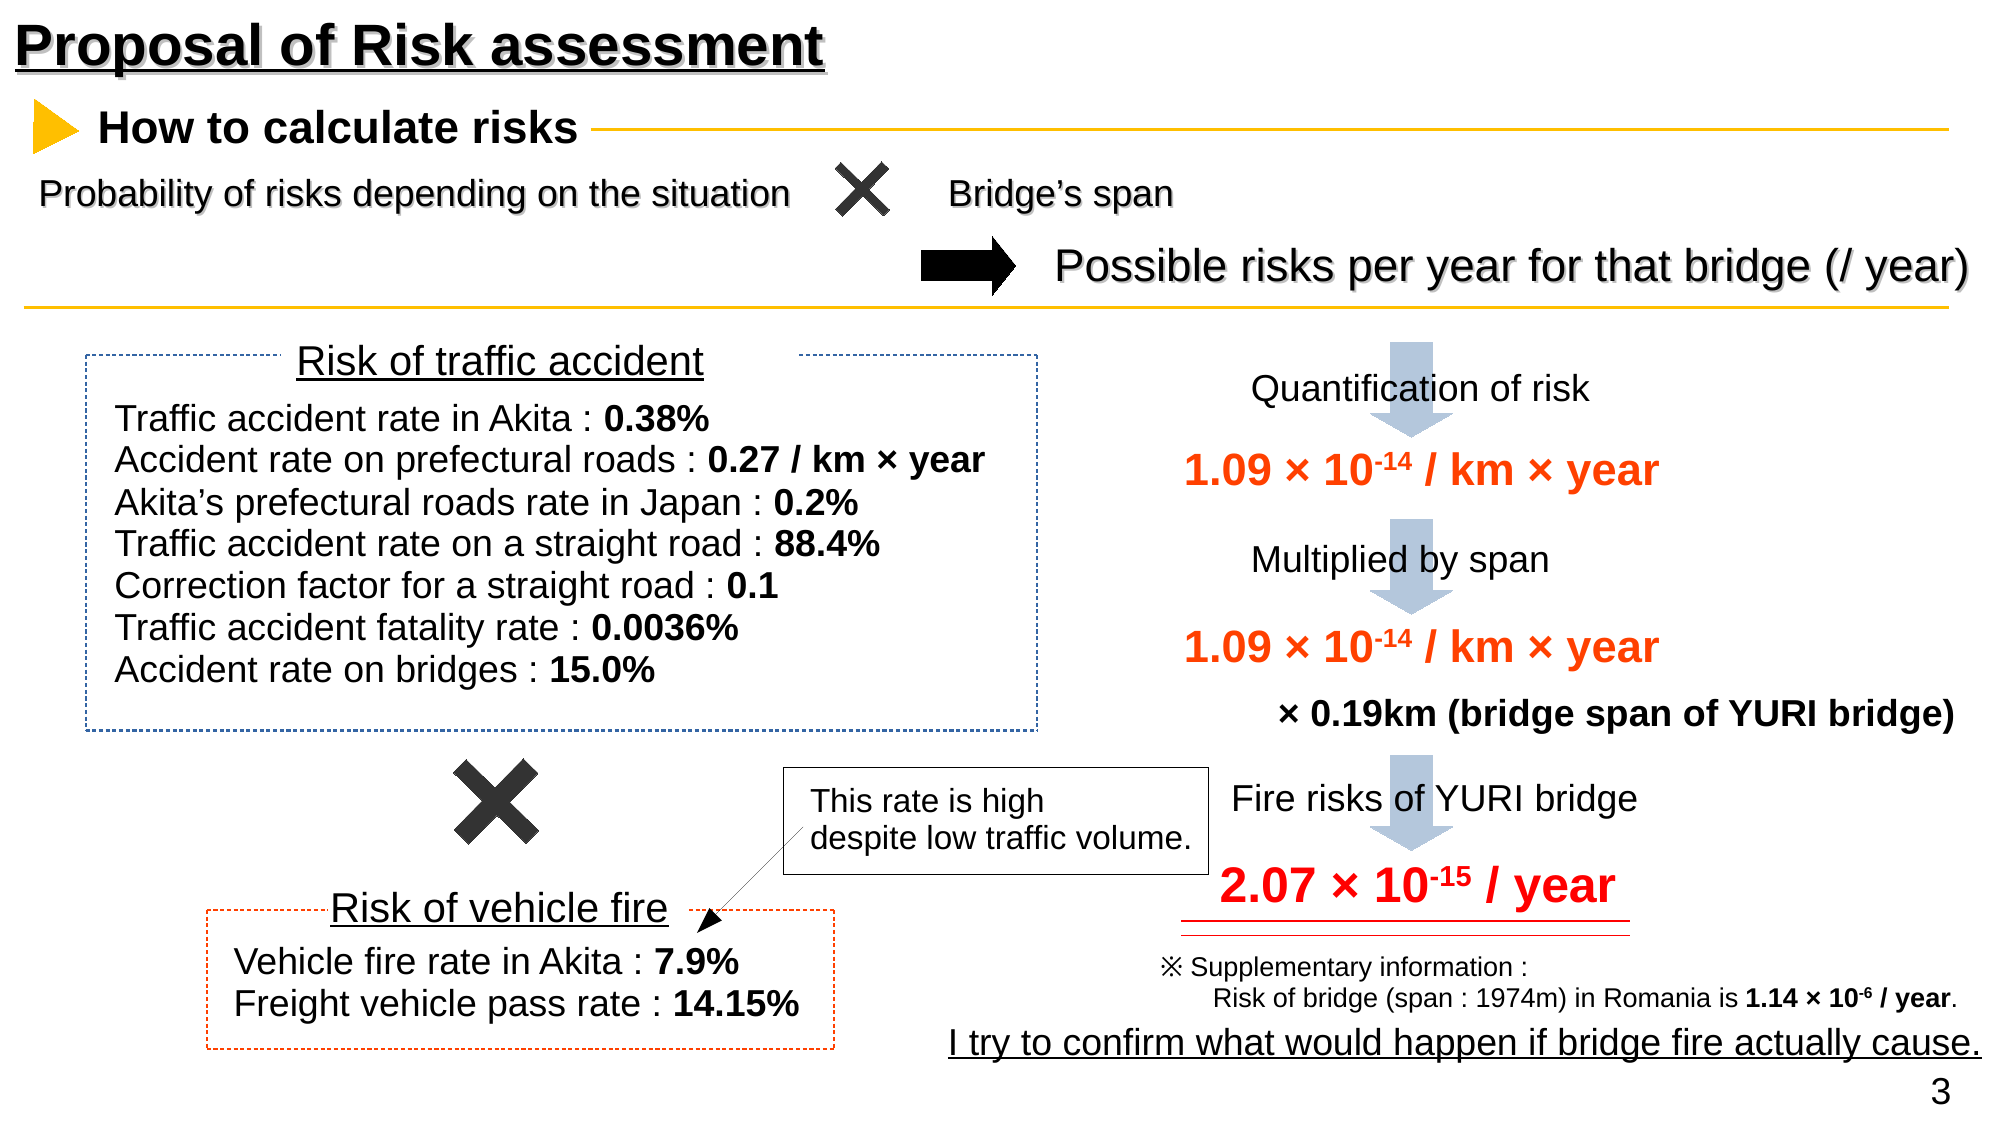

Proposal of Risk assessment
How to calculate risks
Probability of risks depending on the situation
Bridge’s span
Possible risks per year for that bridge (/ year)
Risk of traffic accident
Traffic accident rate in Akita : 0.38%
Accident rate on prefectural roads : 0.27 / km × year
Akita’s prefectural roads rate in Japan : 0.2%
Traffic accident rate on a straight road : 88.4%
Correction factor for a straight road : 0.1
Traffic accident fatality rate : 0.0036%
Accident rate on bridges : 15.0%
Quantification of risk
1.09 × 10-14 / km × year
Multiplied by span
1.09 × 10-14 / km × year
× 0.19km (bridge span of YURI bridge)
This rate is high
despite low traffic volume.
Fire risks of YURI bridge
2.07 × 10-15 / year
Risk of vehicle fire
Vehicle fire rate in Akita : 7.9%
Freight vehicle pass rate : 14.15%
※ Supplementary information :
 Risk of bridge (span : 1974m) in Romania is 1.14 × 10-6 / year.
I try to confirm what would happen if bridge fire actually cause.
3